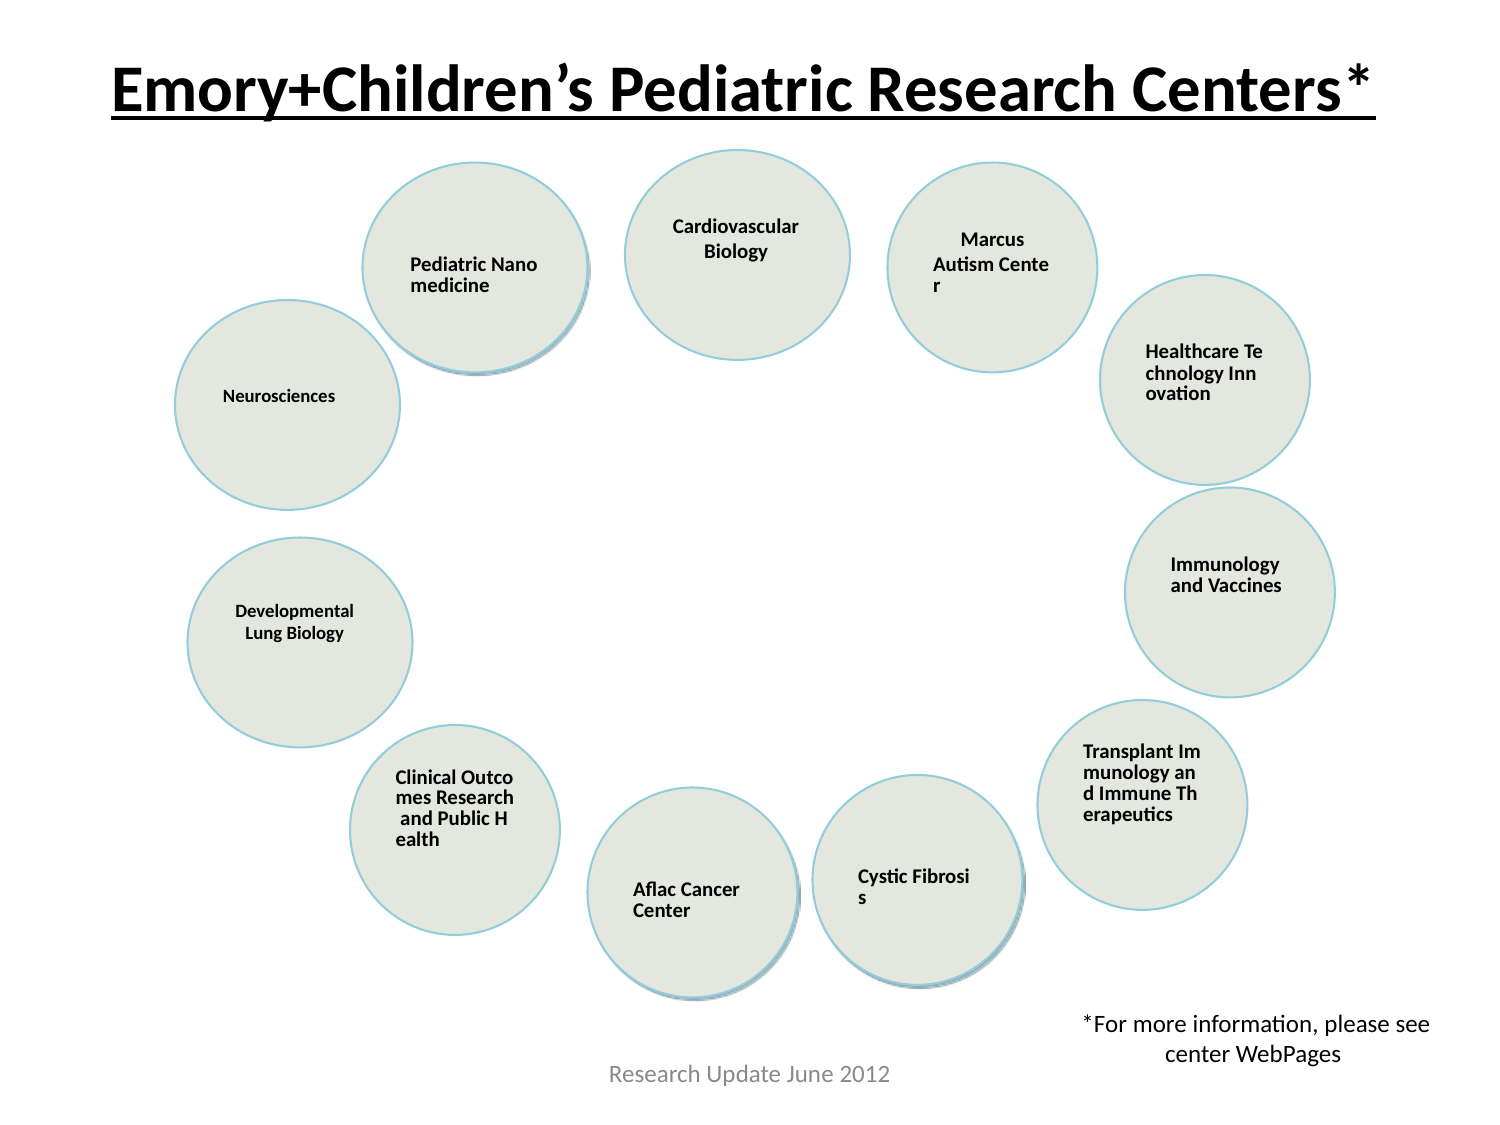

Emory+Children’s Pediatric Research Centers*
Cardiovascular
Biology
Pediatric Nanomedicine
Marcus
Autism Center
Healthcare Technology Innovation
Neurosciences
Immunology and Vaccines
Developmental
Lung Biology
Transplant Immunology and Immune Therapeutics
Clinical Outcomes Research and Public Health
Cystic Fibrosis
Aflac Cancer Center
*For more information, please see center WebPages
Research Update June 2012